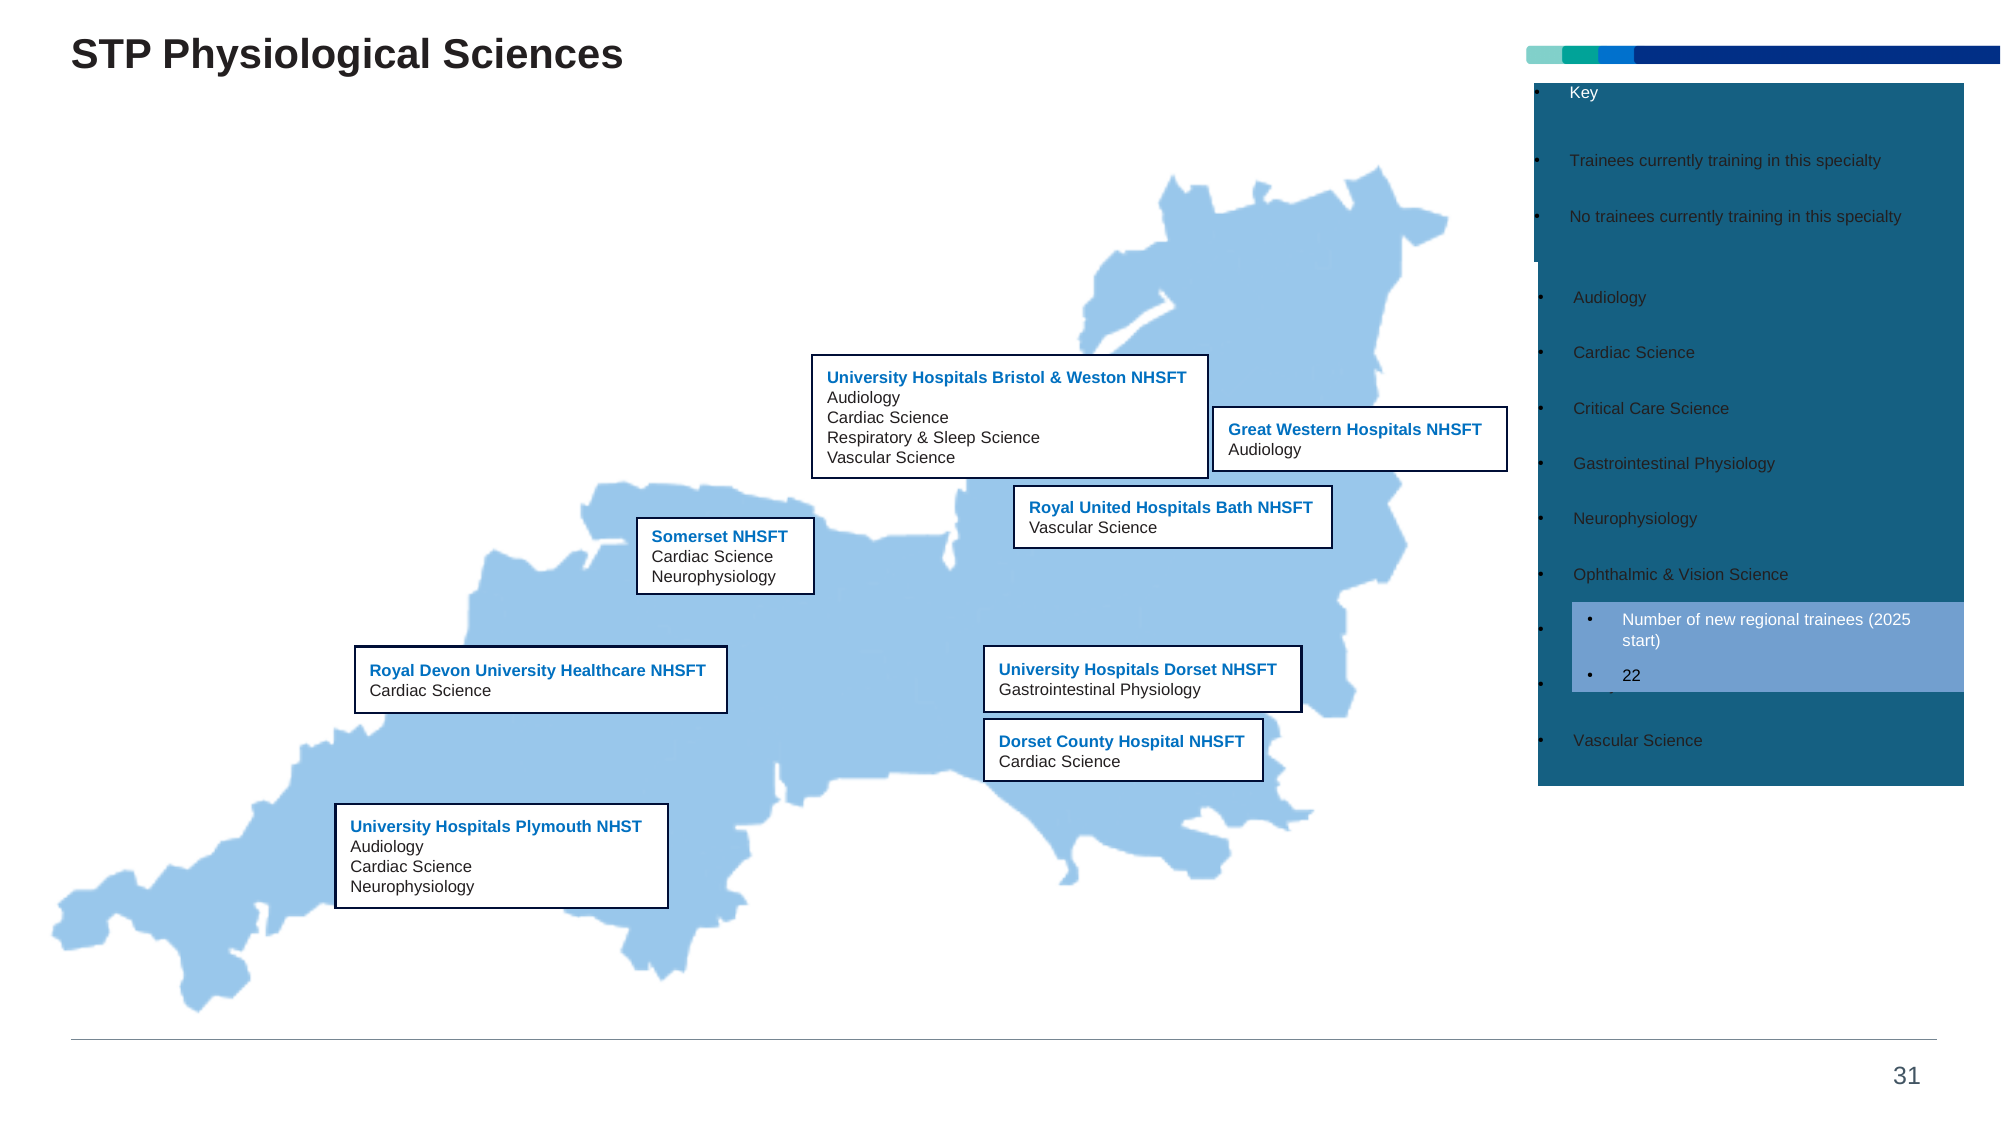

# STP Physiological Sciences
| Key | |
| --- | --- |
| Trainees currently training in this specialty | |
| No trainees currently training in this specialty | |
| Specialty | |
| --- | --- |
| Audiology | |
| Cardiac Science | |
| Critical Care Science | |
| Gastrointestinal Physiology | |
| Neurophysiology | |
| Ophthalmic & Vision Science | |
| Respiratory & Sleep Science | |
| Urodynamic Science | |
| Vascular Science | |
University Hospitals Bristol & Weston NHSFT
Audiology
Cardiac Science
Respiratory & Sleep Science
Vascular Science
Great Western Hospitals NHSFT
Audiology
Royal United Hospitals Bath NHSFT
Vascular Science
Somerset NHSFT
Cardiac Science
Neurophysiology
| Number of new regional trainees (2025 start) |
| --- |
| 22 |
University Hospitals Dorset NHSFT
Gastrointestinal Physiology
Royal Devon University Healthcare NHSFT
Cardiac Science
Dorset County Hospital NHSFT
Cardiac Science
University Hospitals Plymouth NHST
Audiology
Cardiac Science
Neurophysiology